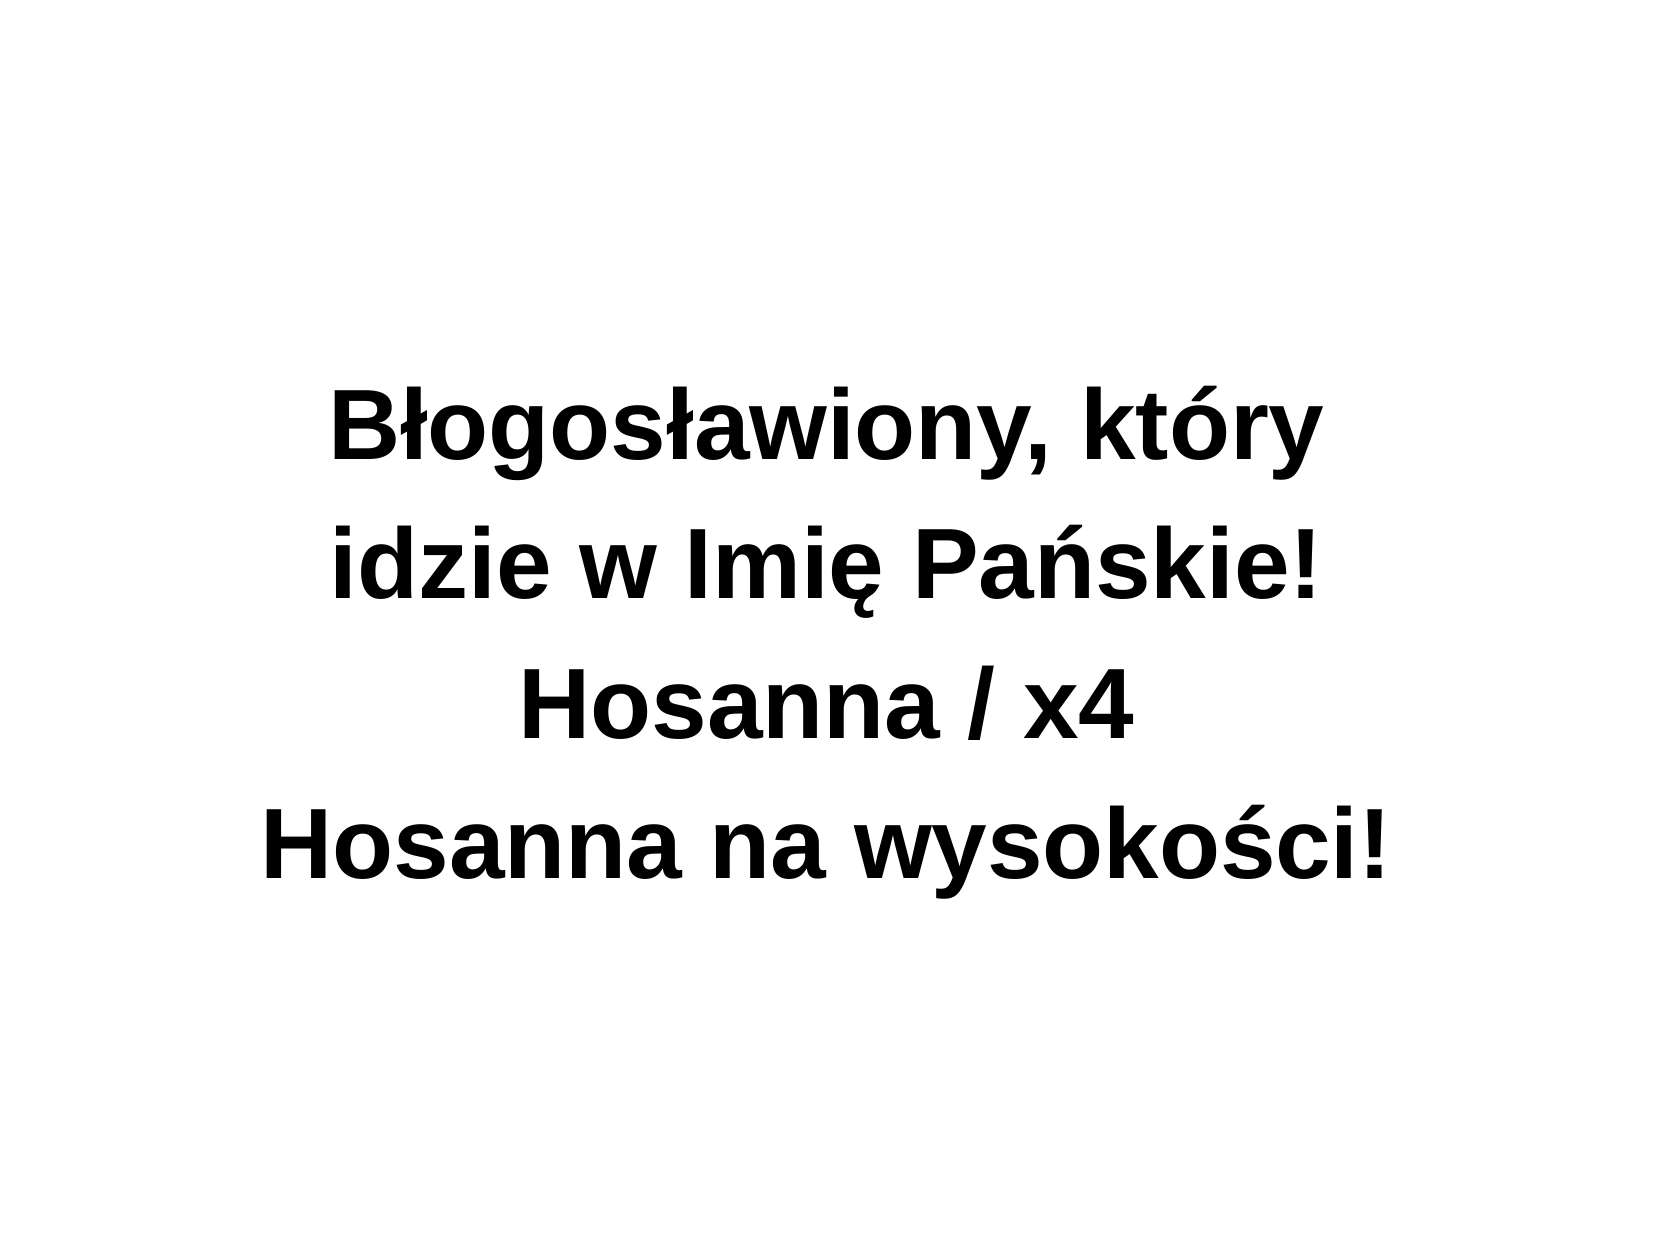

# Błogosławiony, który
idzie w Imię Pańskie!
Hosanna / x4
Hosanna na wysokości!